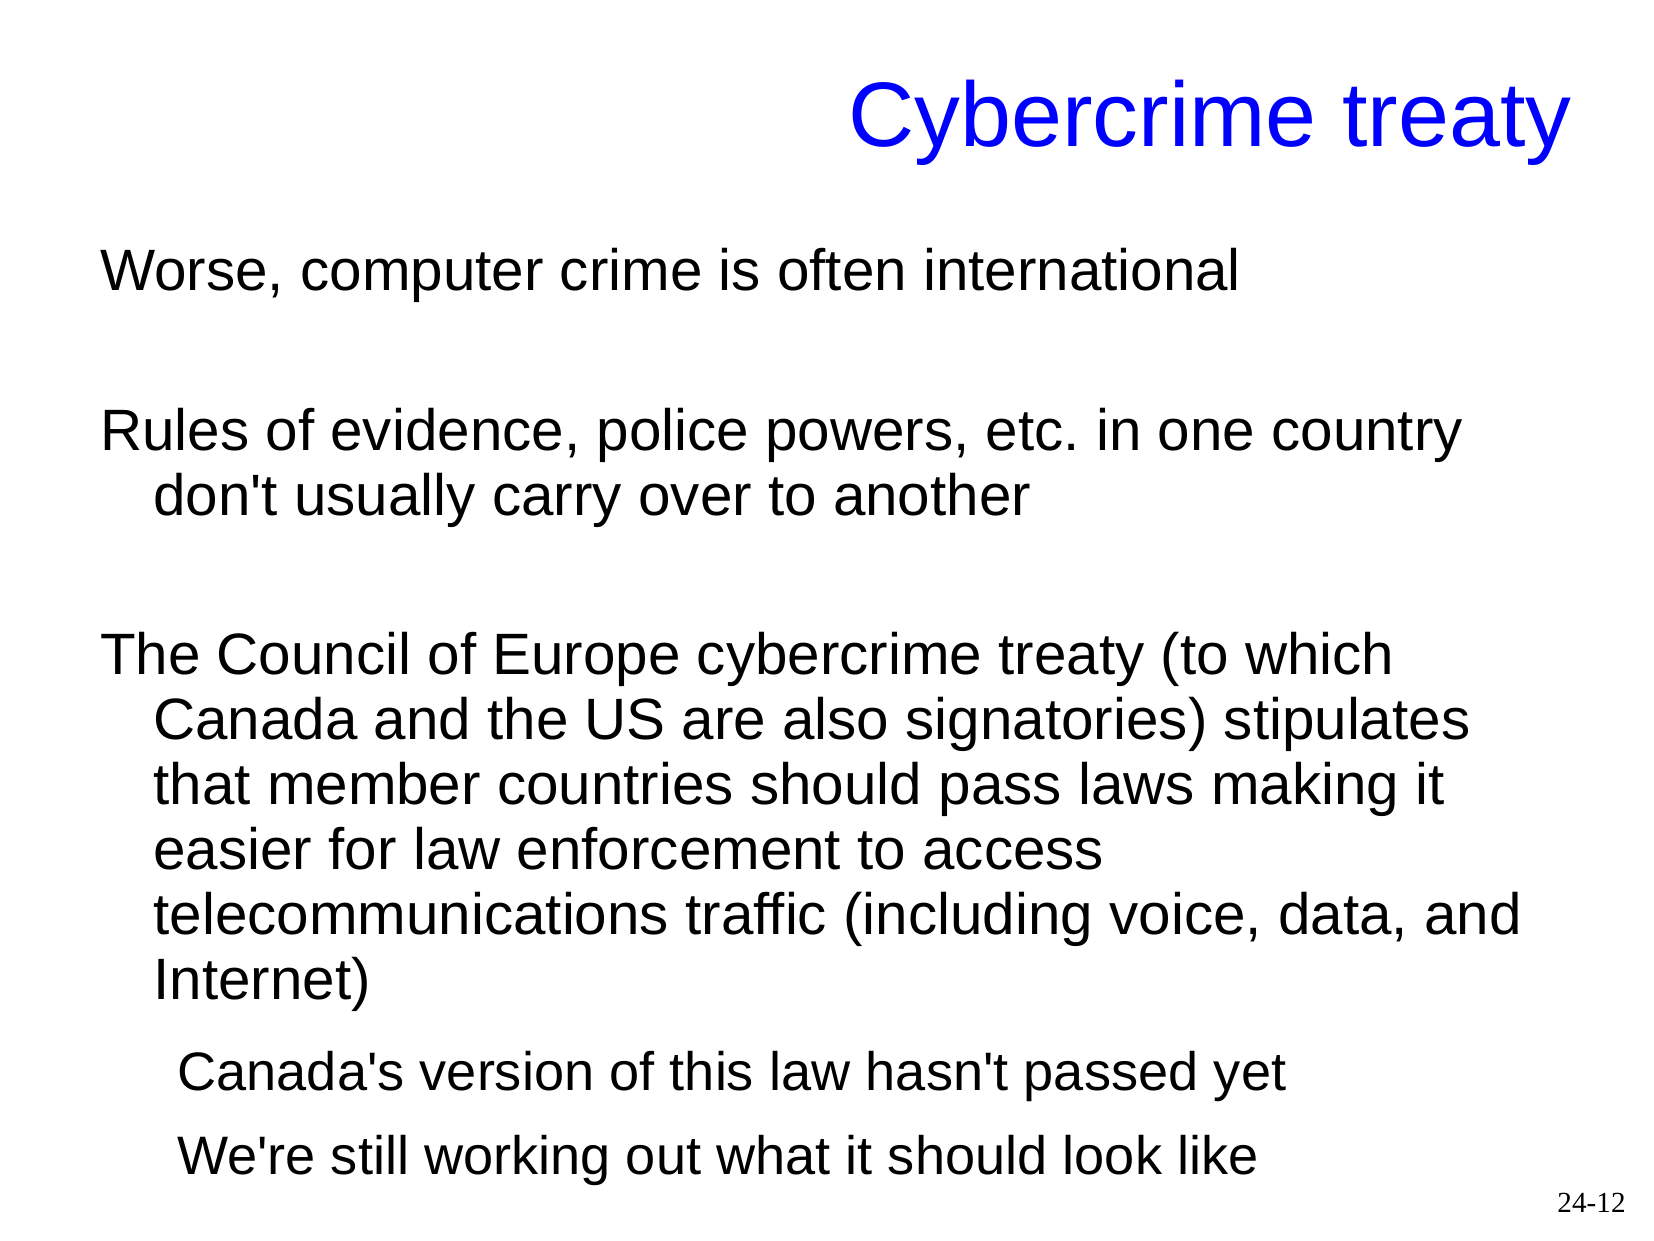

# Cybercrime treaty
Worse, computer crime is often international
Rules of evidence, police powers, etc. in one country don't usually carry over to another
The Council of Europe cybercrime treaty (to which Canada and the US are also signatories) stipulates that member countries should pass laws making it easier for law enforcement to access telecommunications traffic (including voice, data, and Internet)
Canada's version of this law hasn't passed yet
We're still working out what it should look like